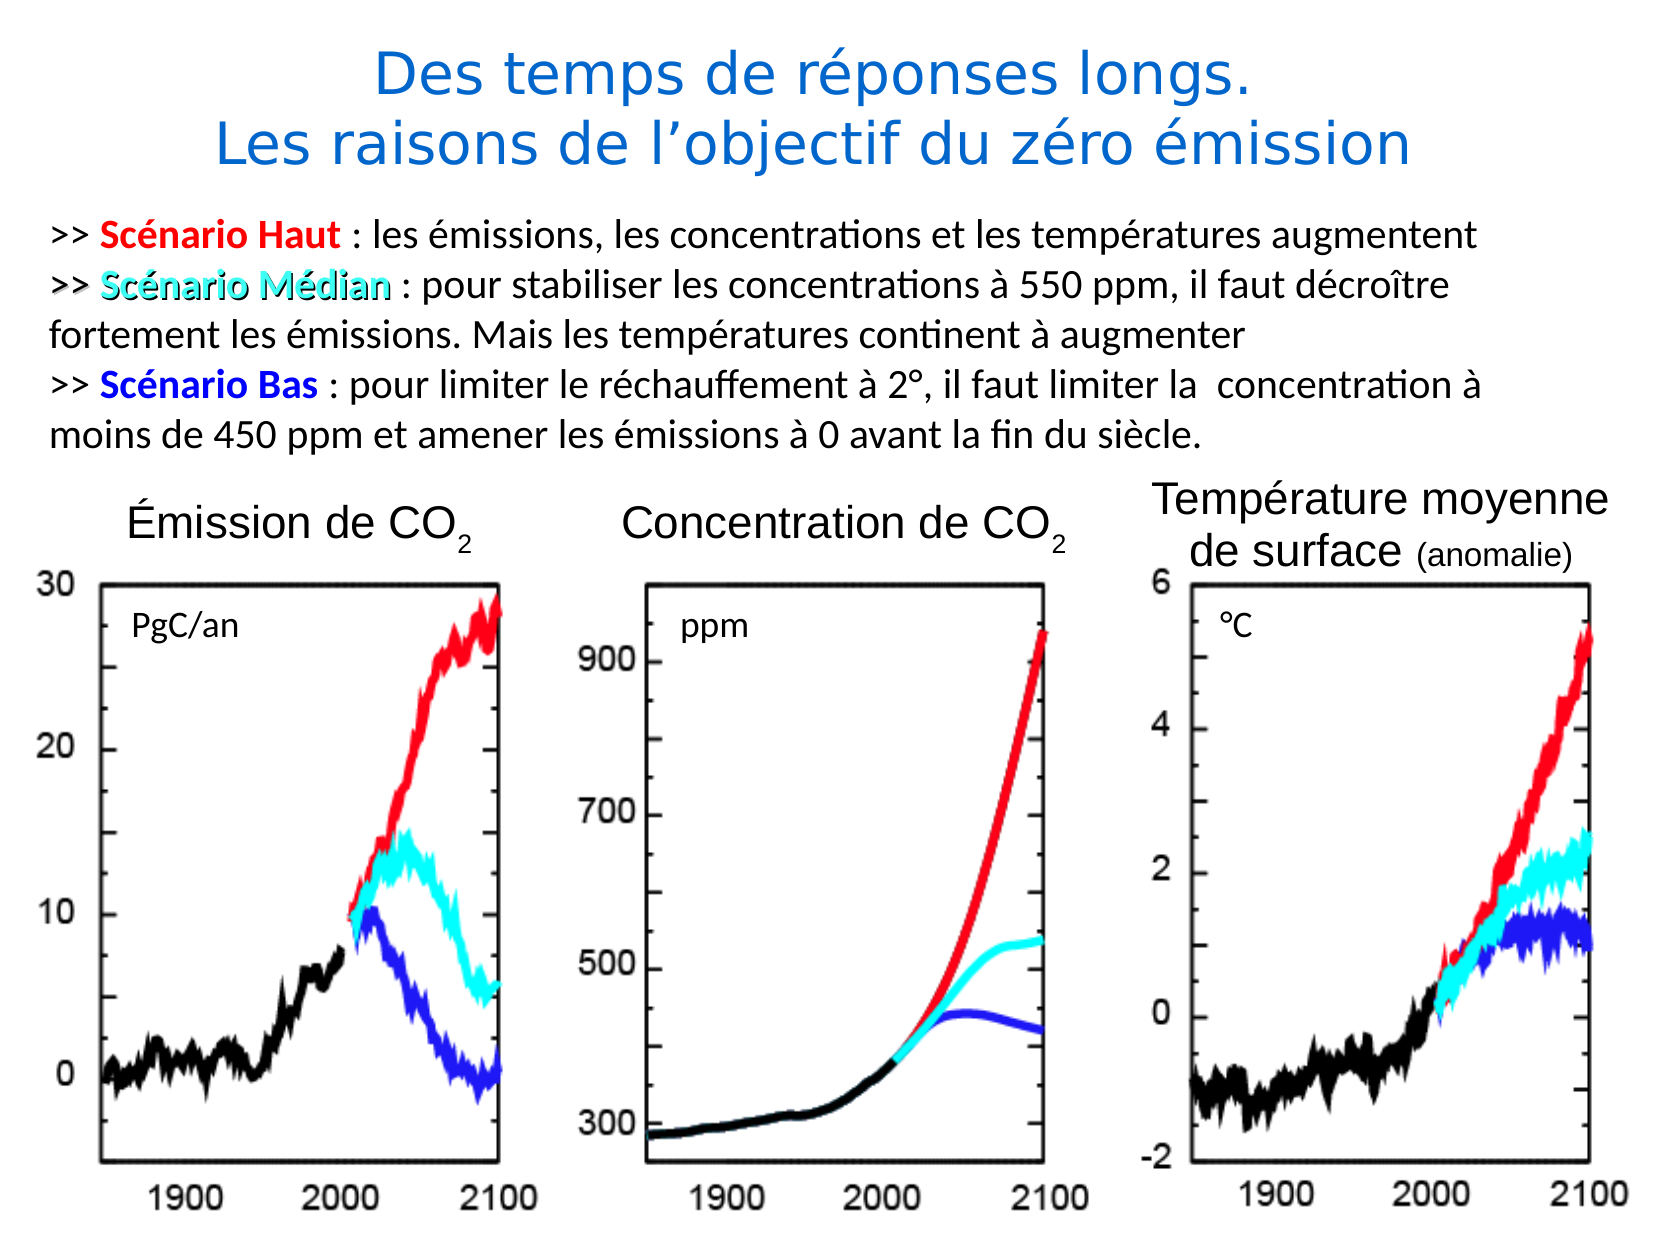

Des temps de réponses longs.
Les raisons de l’objectif du zéro émission
>> Scénario Haut : les émissions, les concentrations et les températures augmentent
>> Scénario Médian : pour stabiliser les concentrations à 550 ppm, il faut décroître fortement les émissions. Mais les températures continent à augmenter
>> Scénario Bas : pour limiter le réchauffement à 2°, il faut limiter la concentration à moins de 450 ppm et amener les émissions à 0 avant la fin du siècle.
Température moyenne de surface (anomalie)
Émission de CO2
Concentration de CO2
PgC/an
ppm
°C